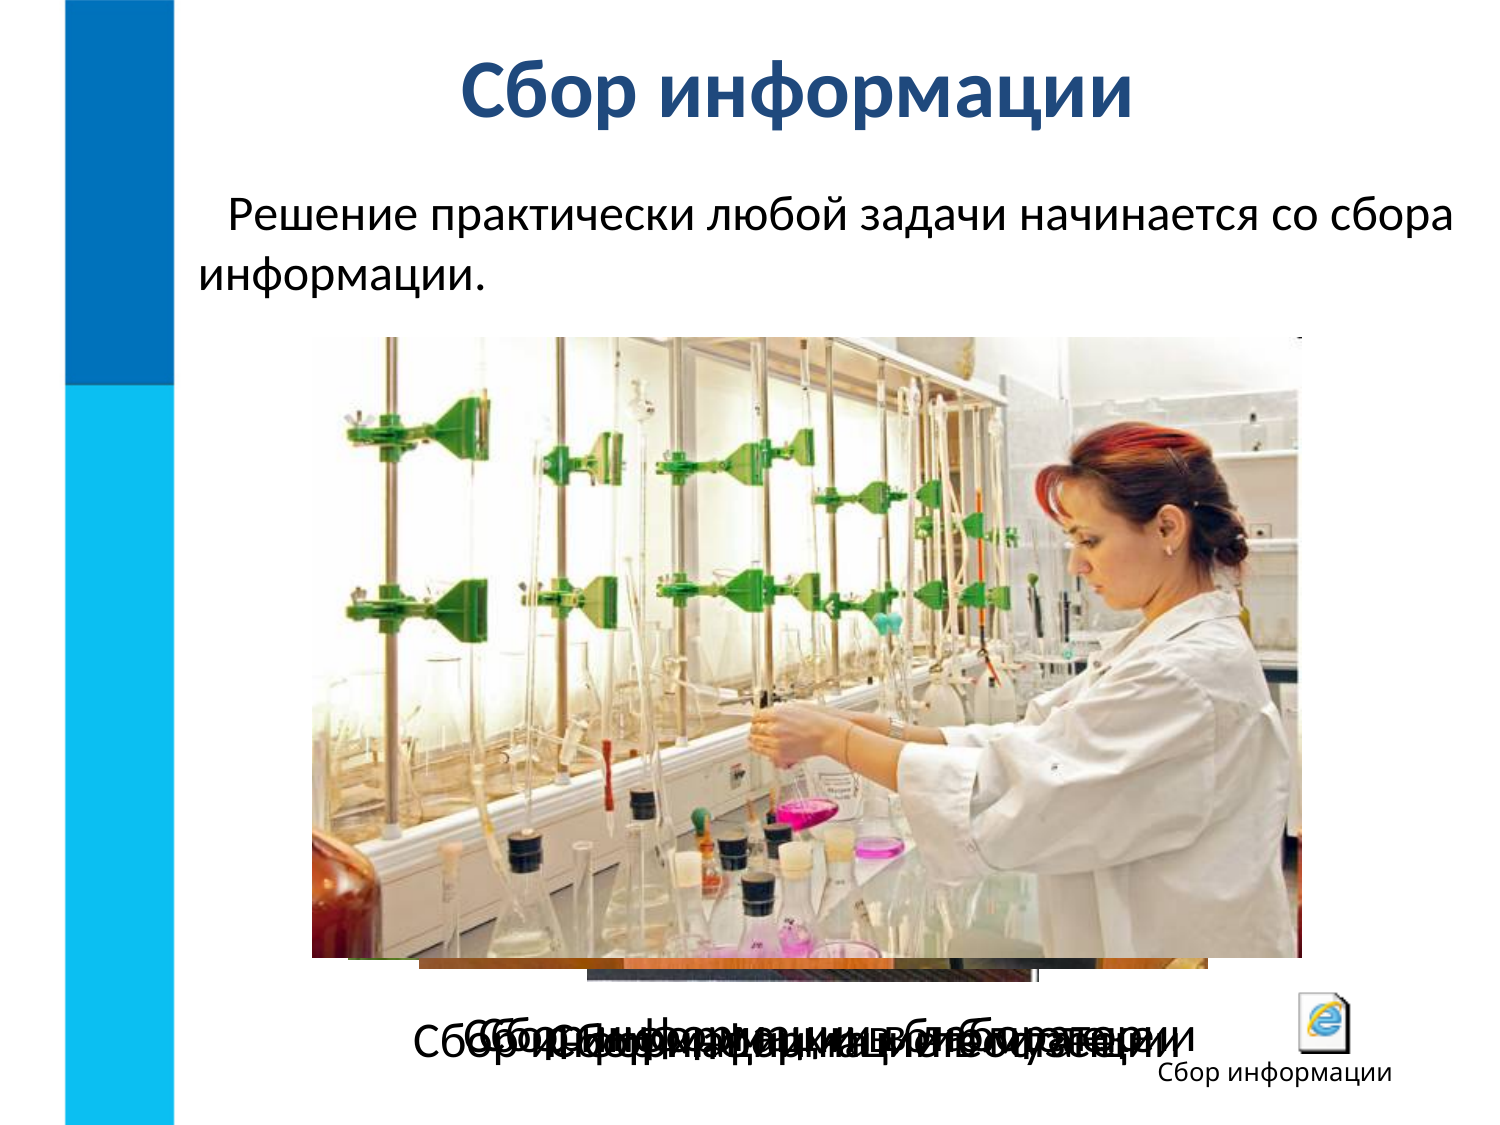

Сбор информации
Решение практически любой задачи начинается со сбора информации.
Сбор информации в библиотеке
Сбор информации в лаборатории
Сбор информации на метеостанции
Сбор информации в музее
Сбор информации